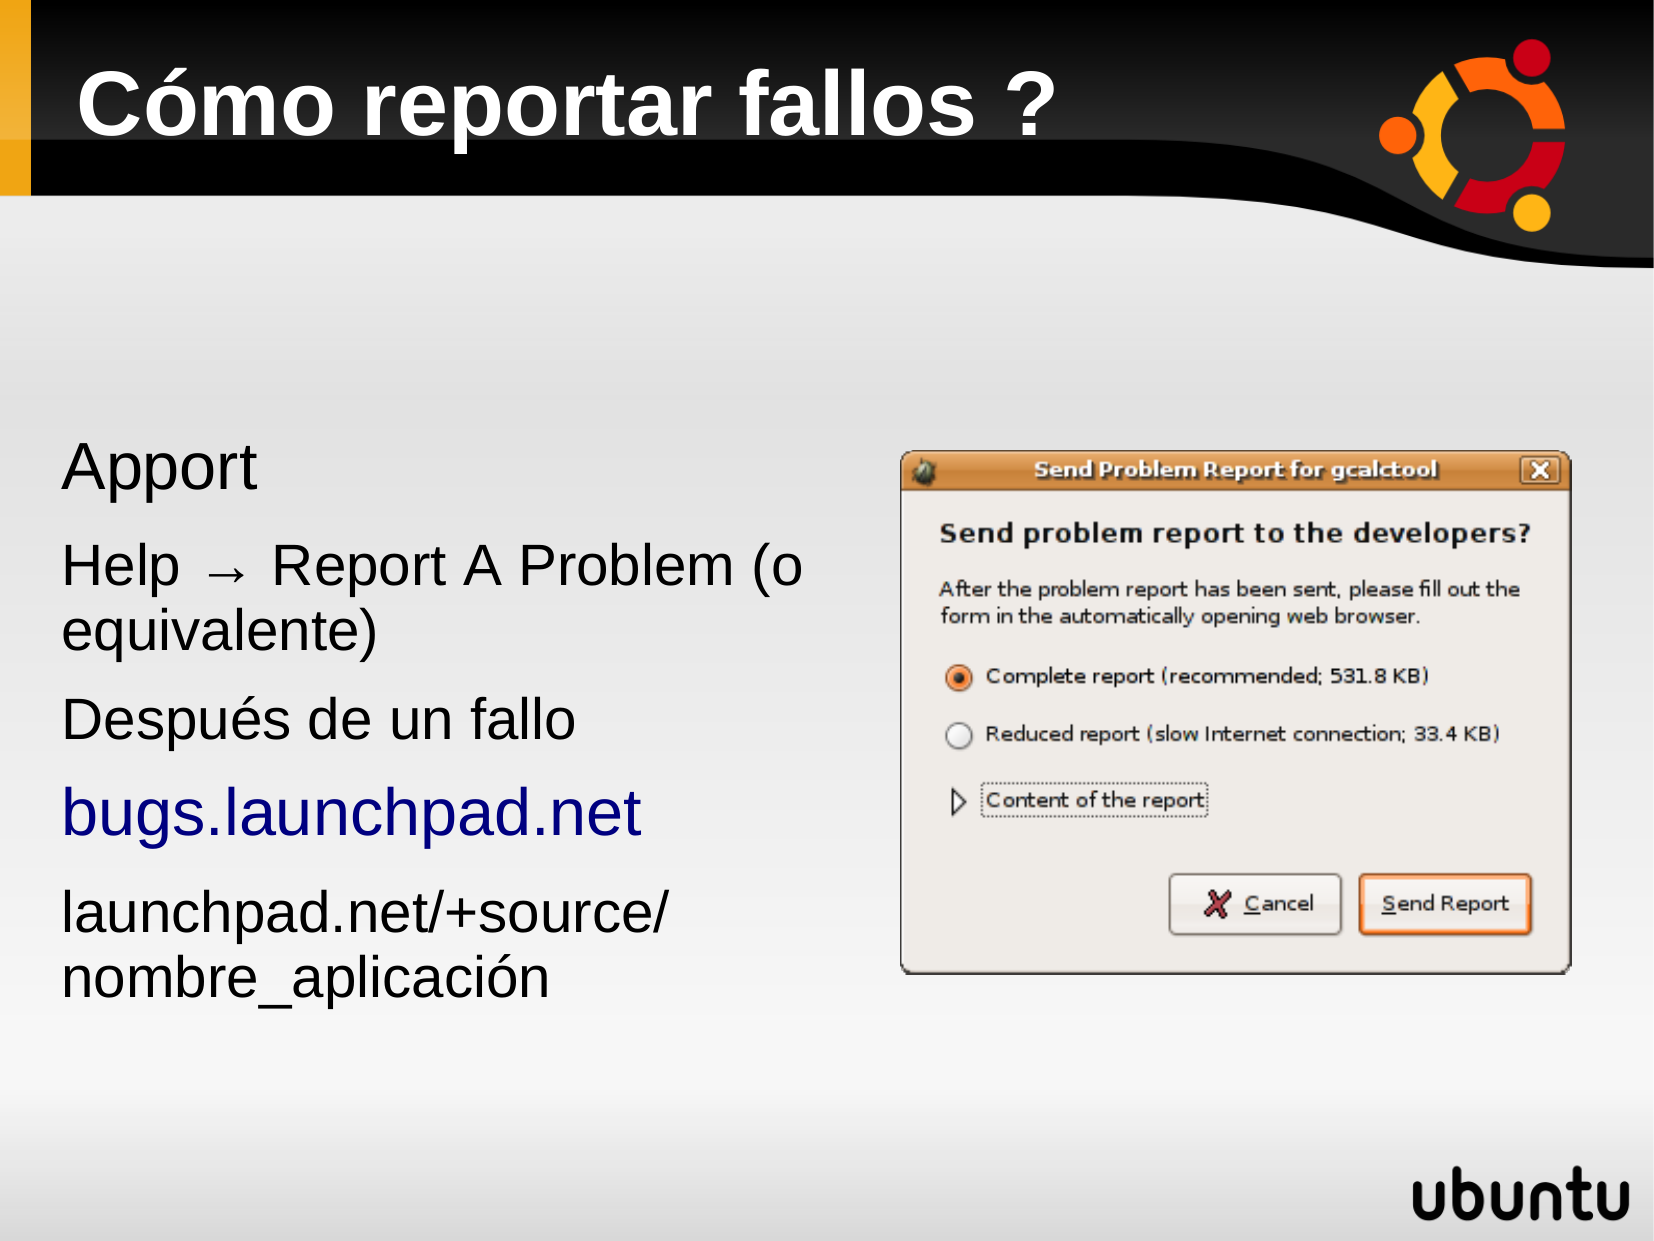

# Cómo reportar fallos ?
Apport
Help → Report A Problem (o equivalente)
Después de un fallo
bugs.launchpad.net
launchpad.net/+source/nombre_aplicación